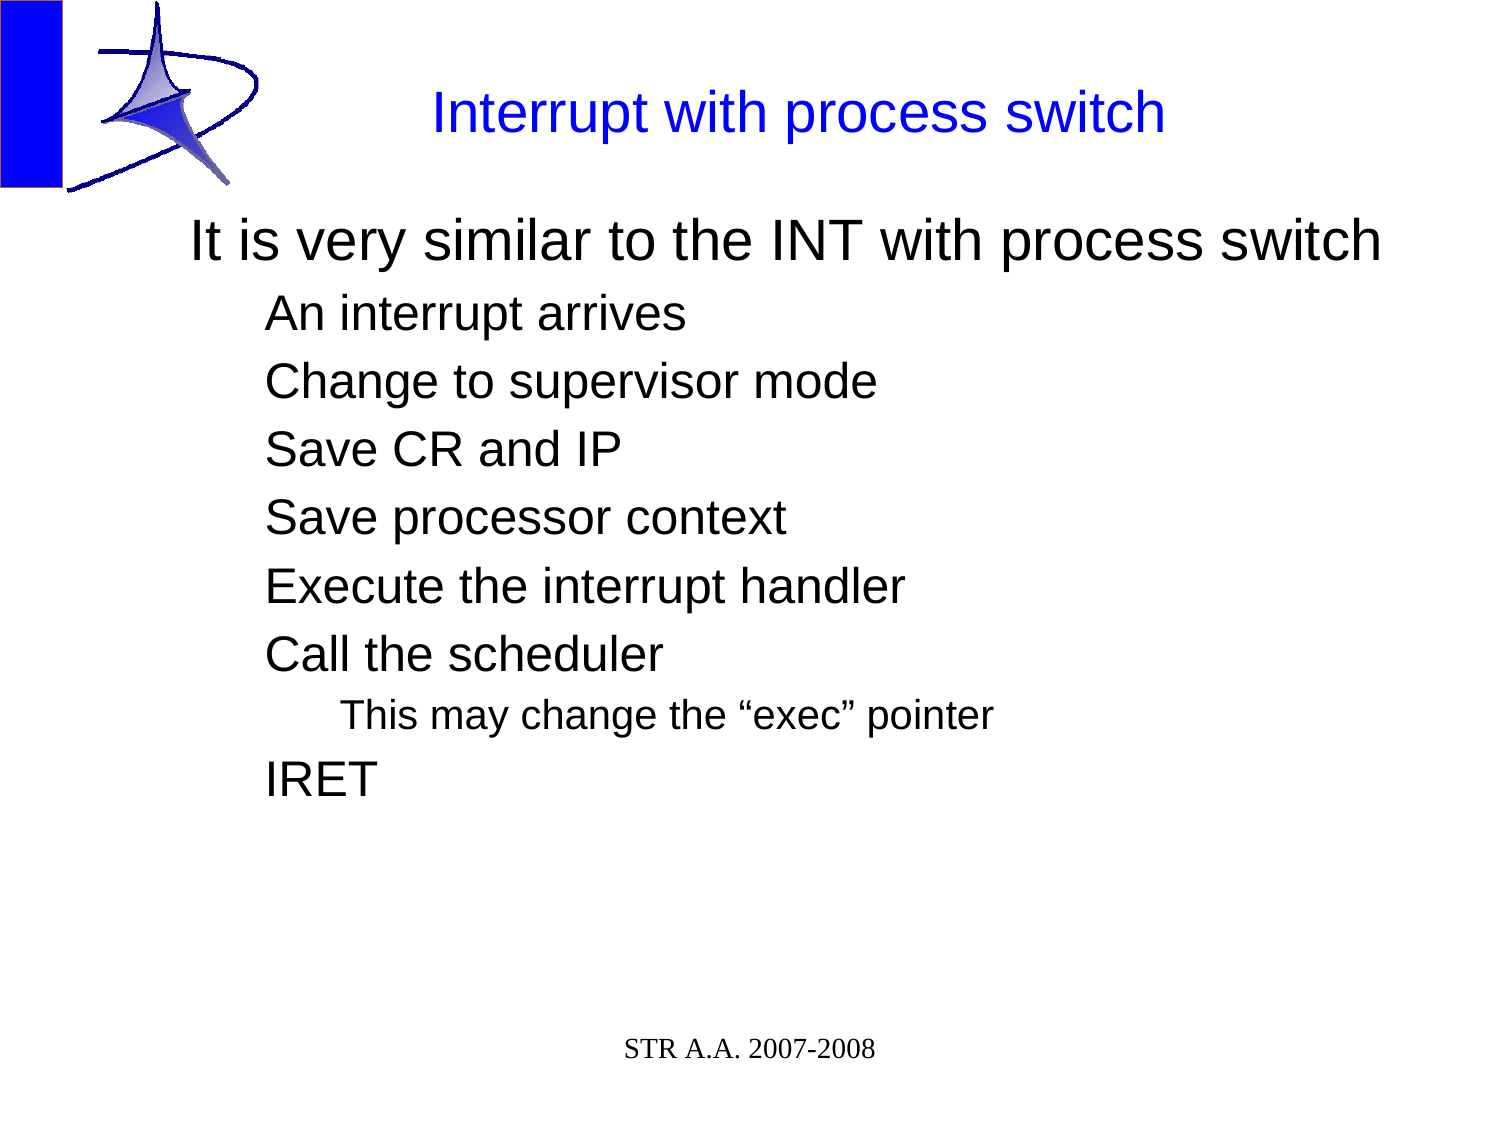

# Interrupt with process switch
It is very similar to the INT with process switch
An interrupt arrives
Change to supervisor mode
Save CR and IP
Save processor context
Execute the interrupt handler
Call the scheduler
This may change the “exec” pointer
IRET
STR A.A. 2007-2008